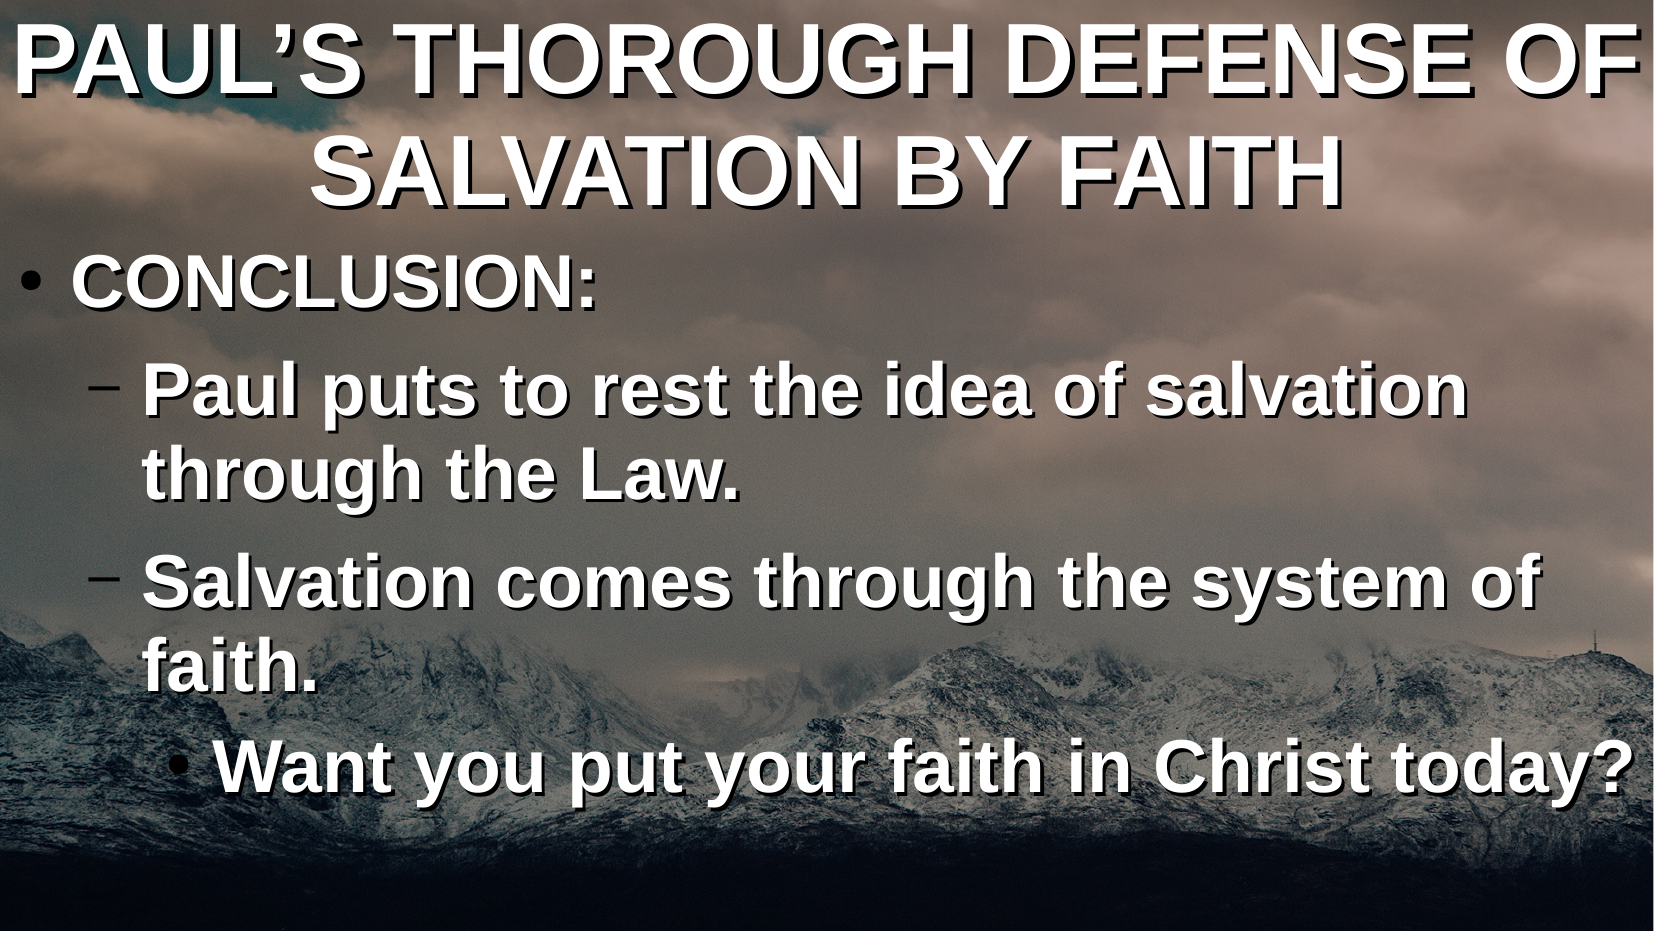

# PAUL’S THOROUGH DEFENSE OF SALVATION BY FAITH
CONCLUSION:
Paul puts to rest the idea of salvation through the Law.
Salvation comes through the system of faith.
Want you put your faith in Christ today?